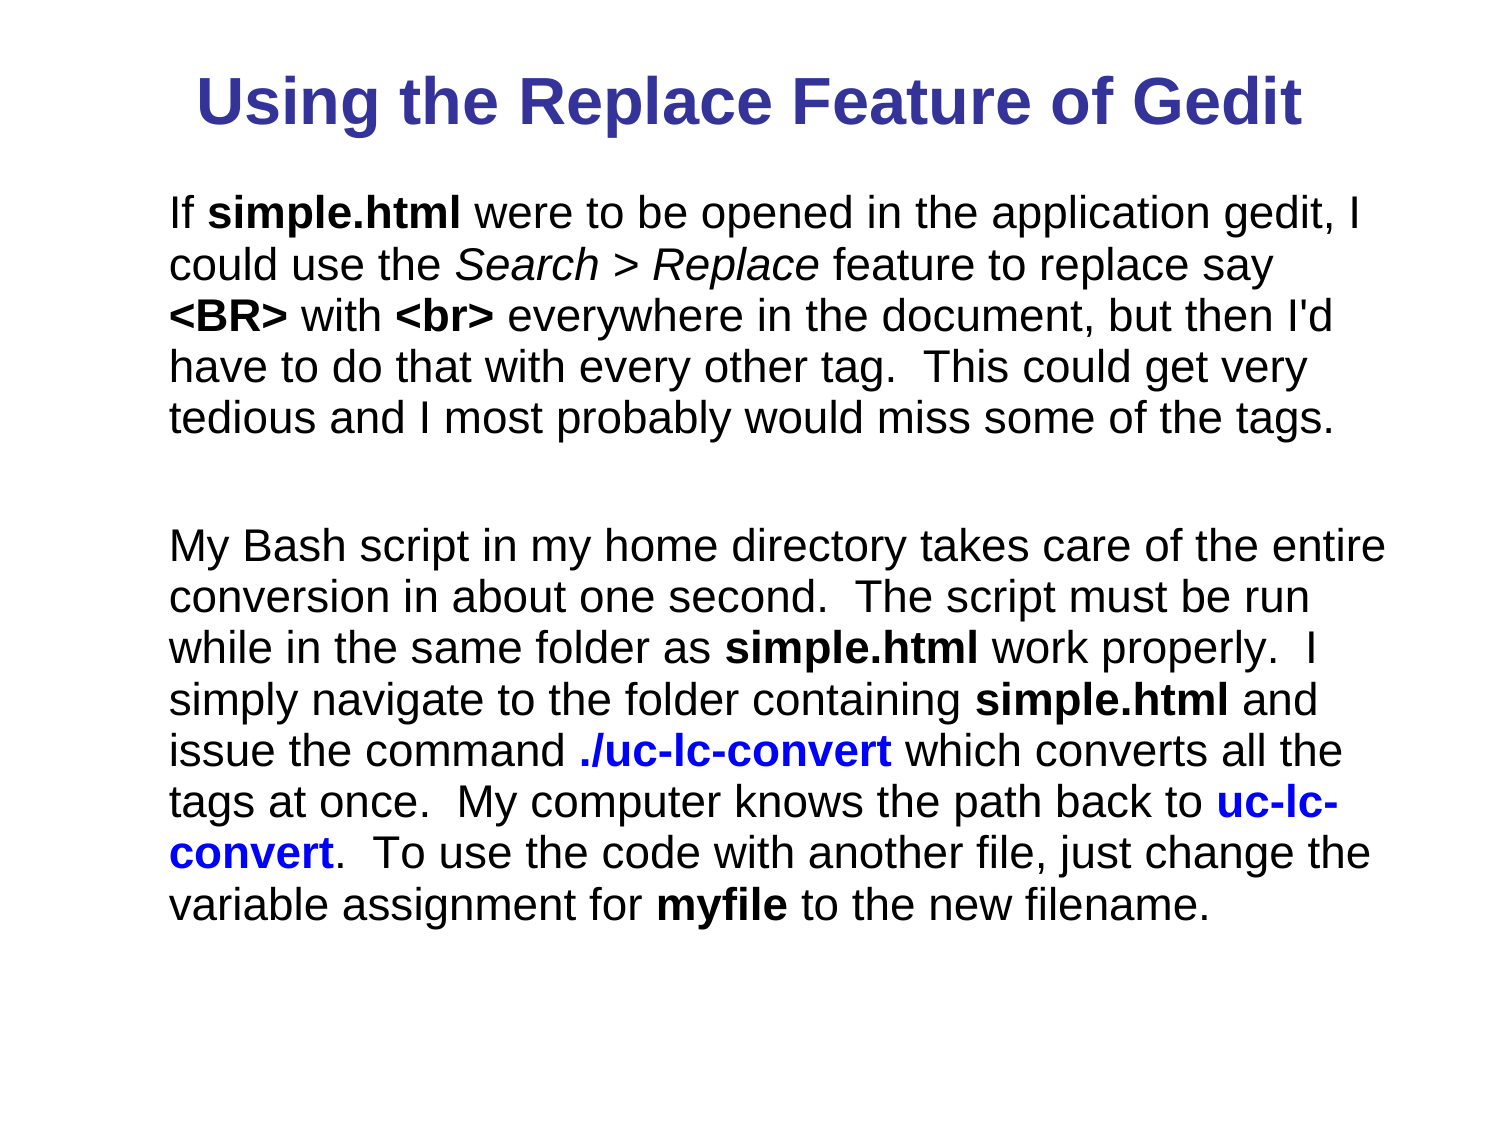

# Using the Replace Feature of Gedit
If simple.html were to be opened in the application gedit, I could use the Search > Replace feature to replace say <BR> with <br> everywhere in the document, but then I'd have to do that with every other tag. This could get very tedious and I most probably would miss some of the tags.
My Bash script in my home directory takes care of the entire conversion in about one second. The script must be run while in the same folder as simple.html work properly. I simply navigate to the folder containing simple.html and issue the command ./uc-lc-convert which converts all the tags at once. My computer knows the path back to uc-lc-convert. To use the code with another file, just change the variable assignment for myfile to the new filename.